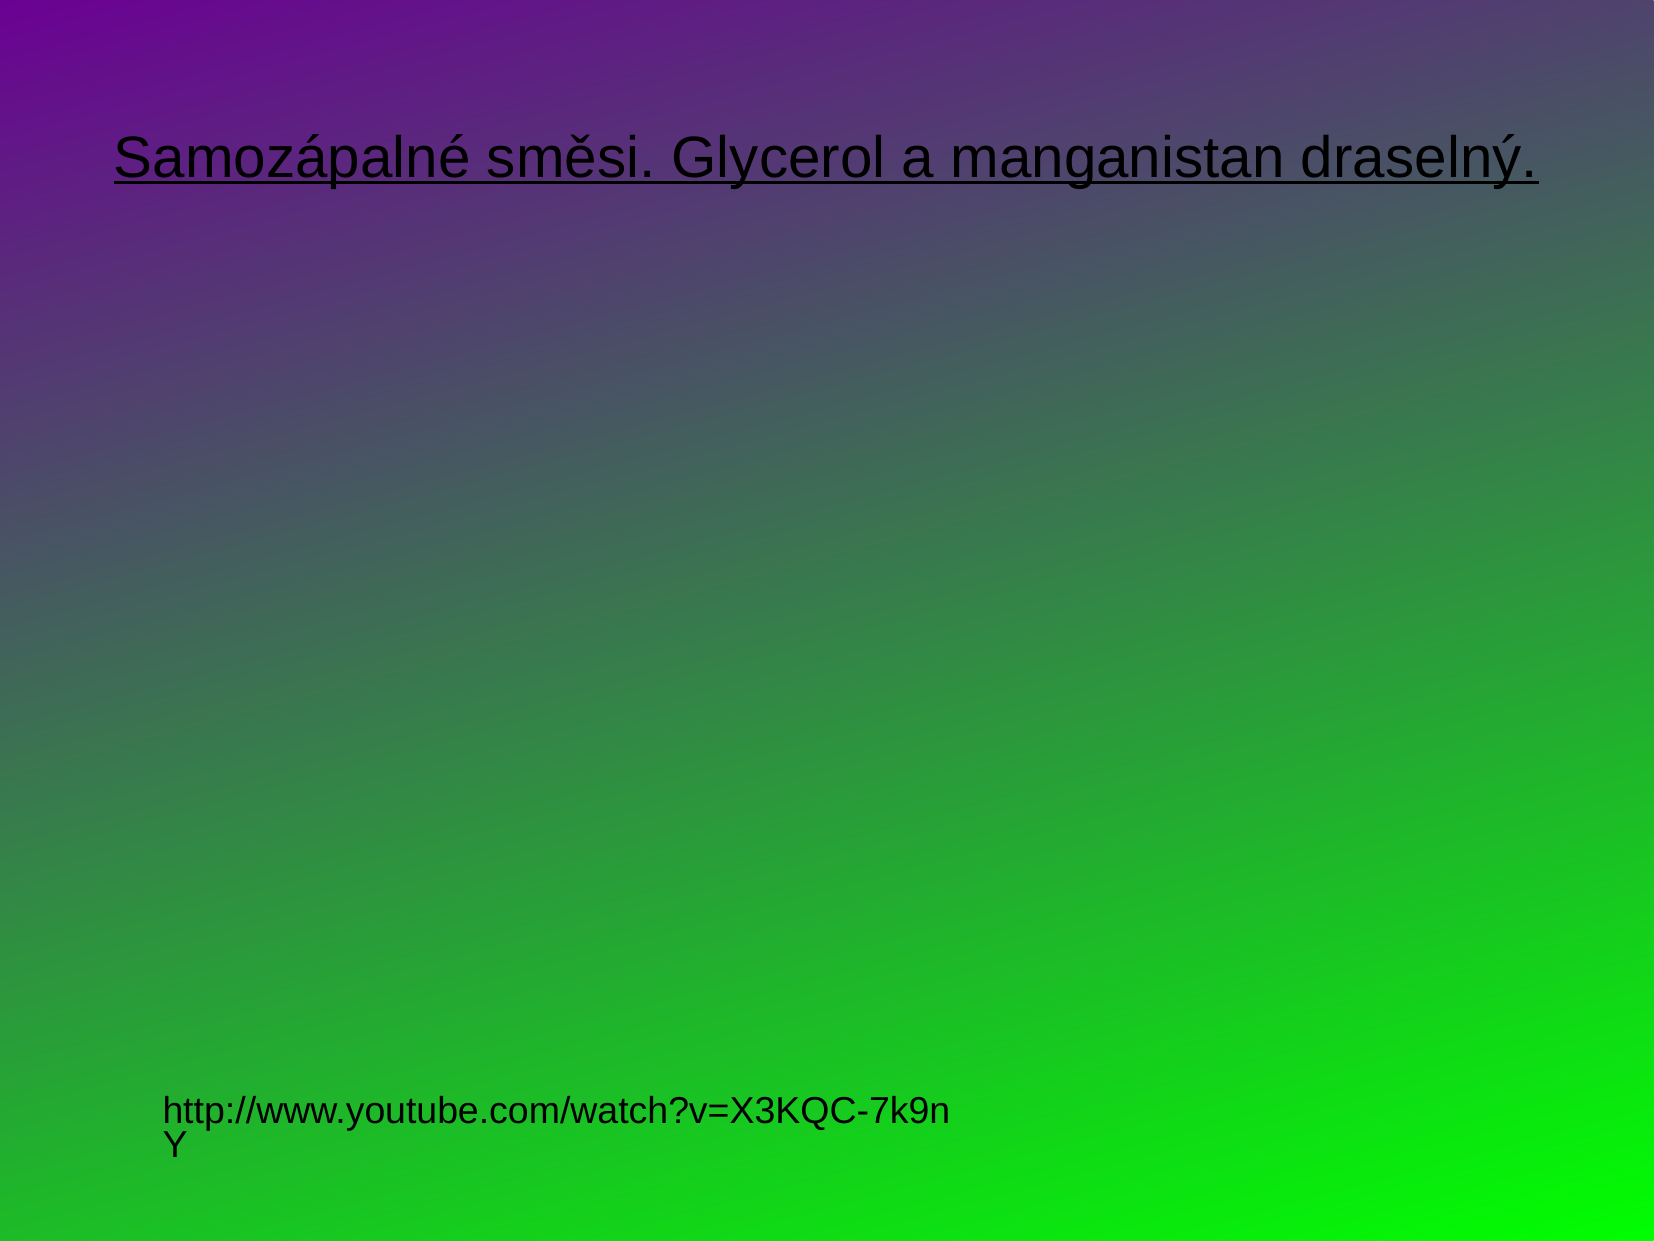

# Samozápalné směsi. Glycerol a manganistan draselný.
http://www.youtube.com/watch?v=X3KQC-7k9nY